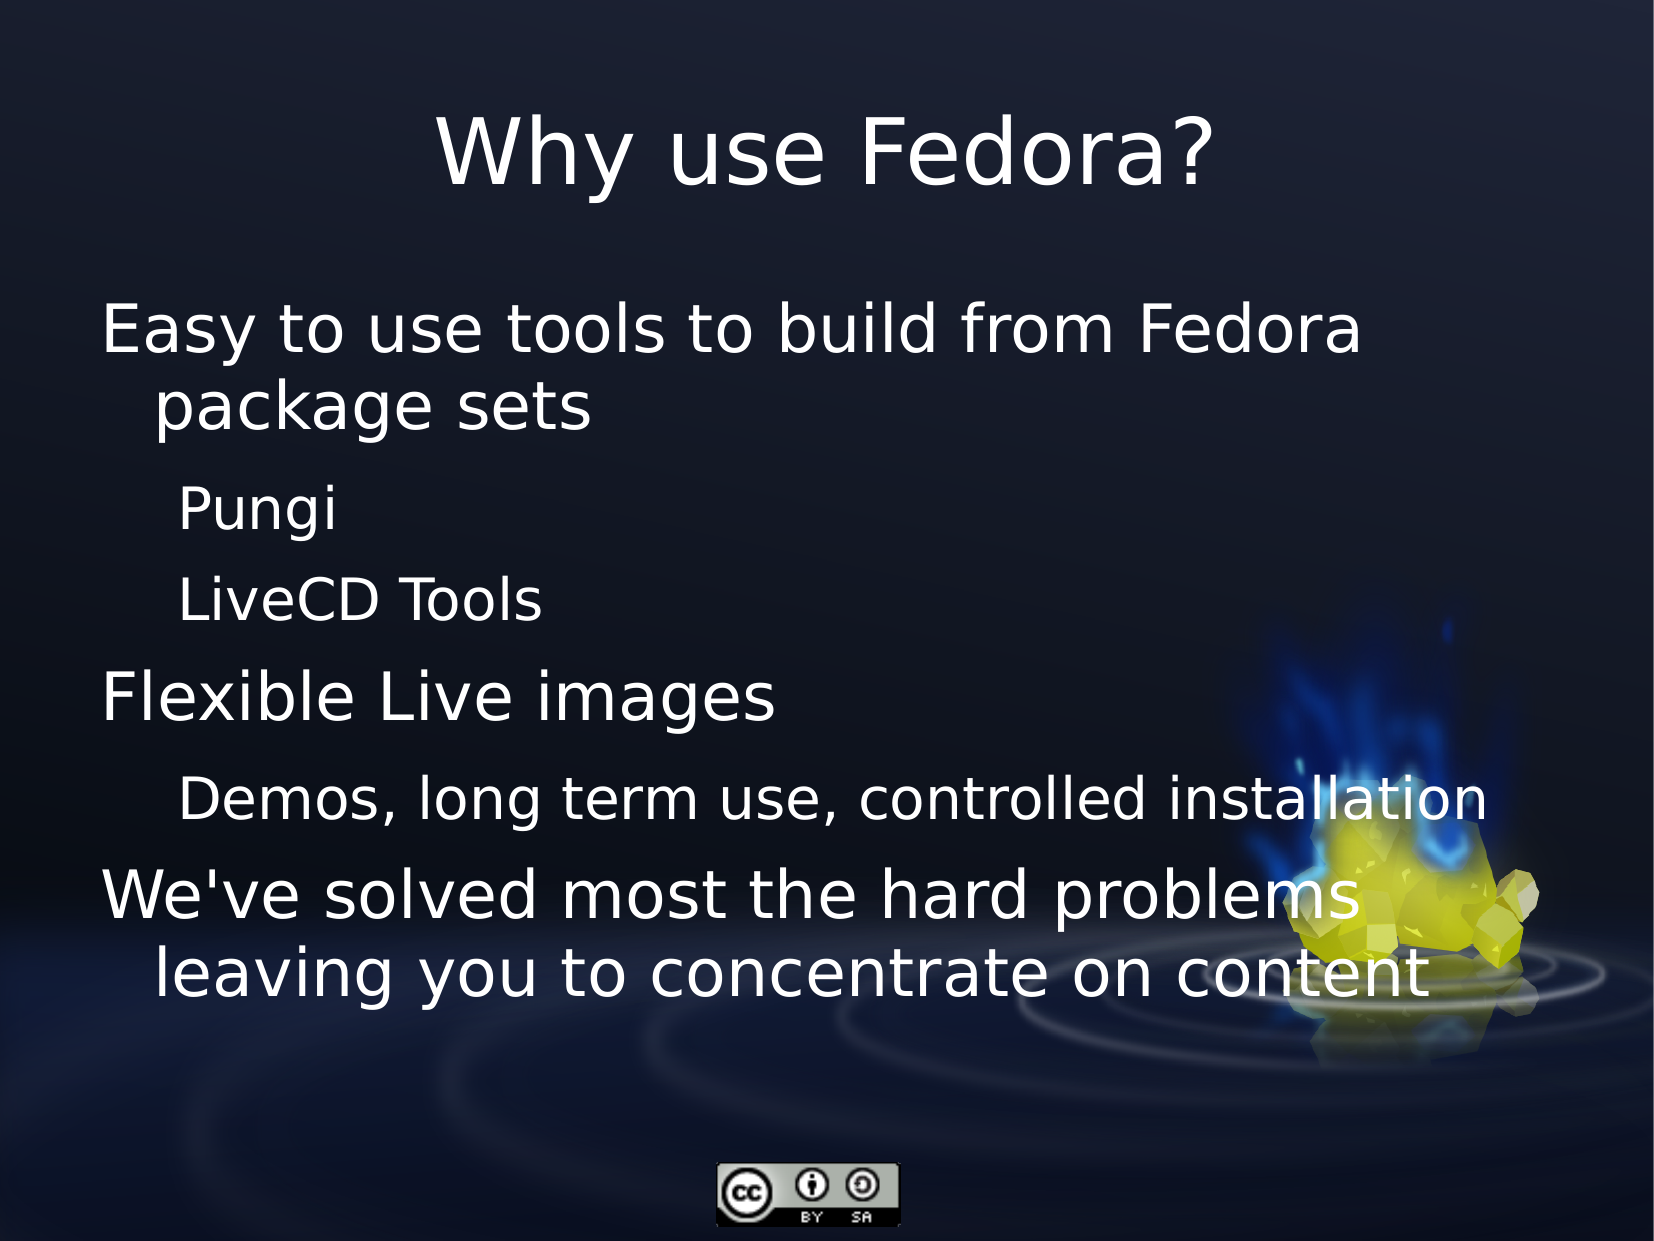

# Why use Fedora?
Easy to use tools to build from Fedora package sets
Pungi
LiveCD Tools
Flexible Live images
Demos, long term use, controlled installation
We've solved most the hard problems leaving you to concentrate on content